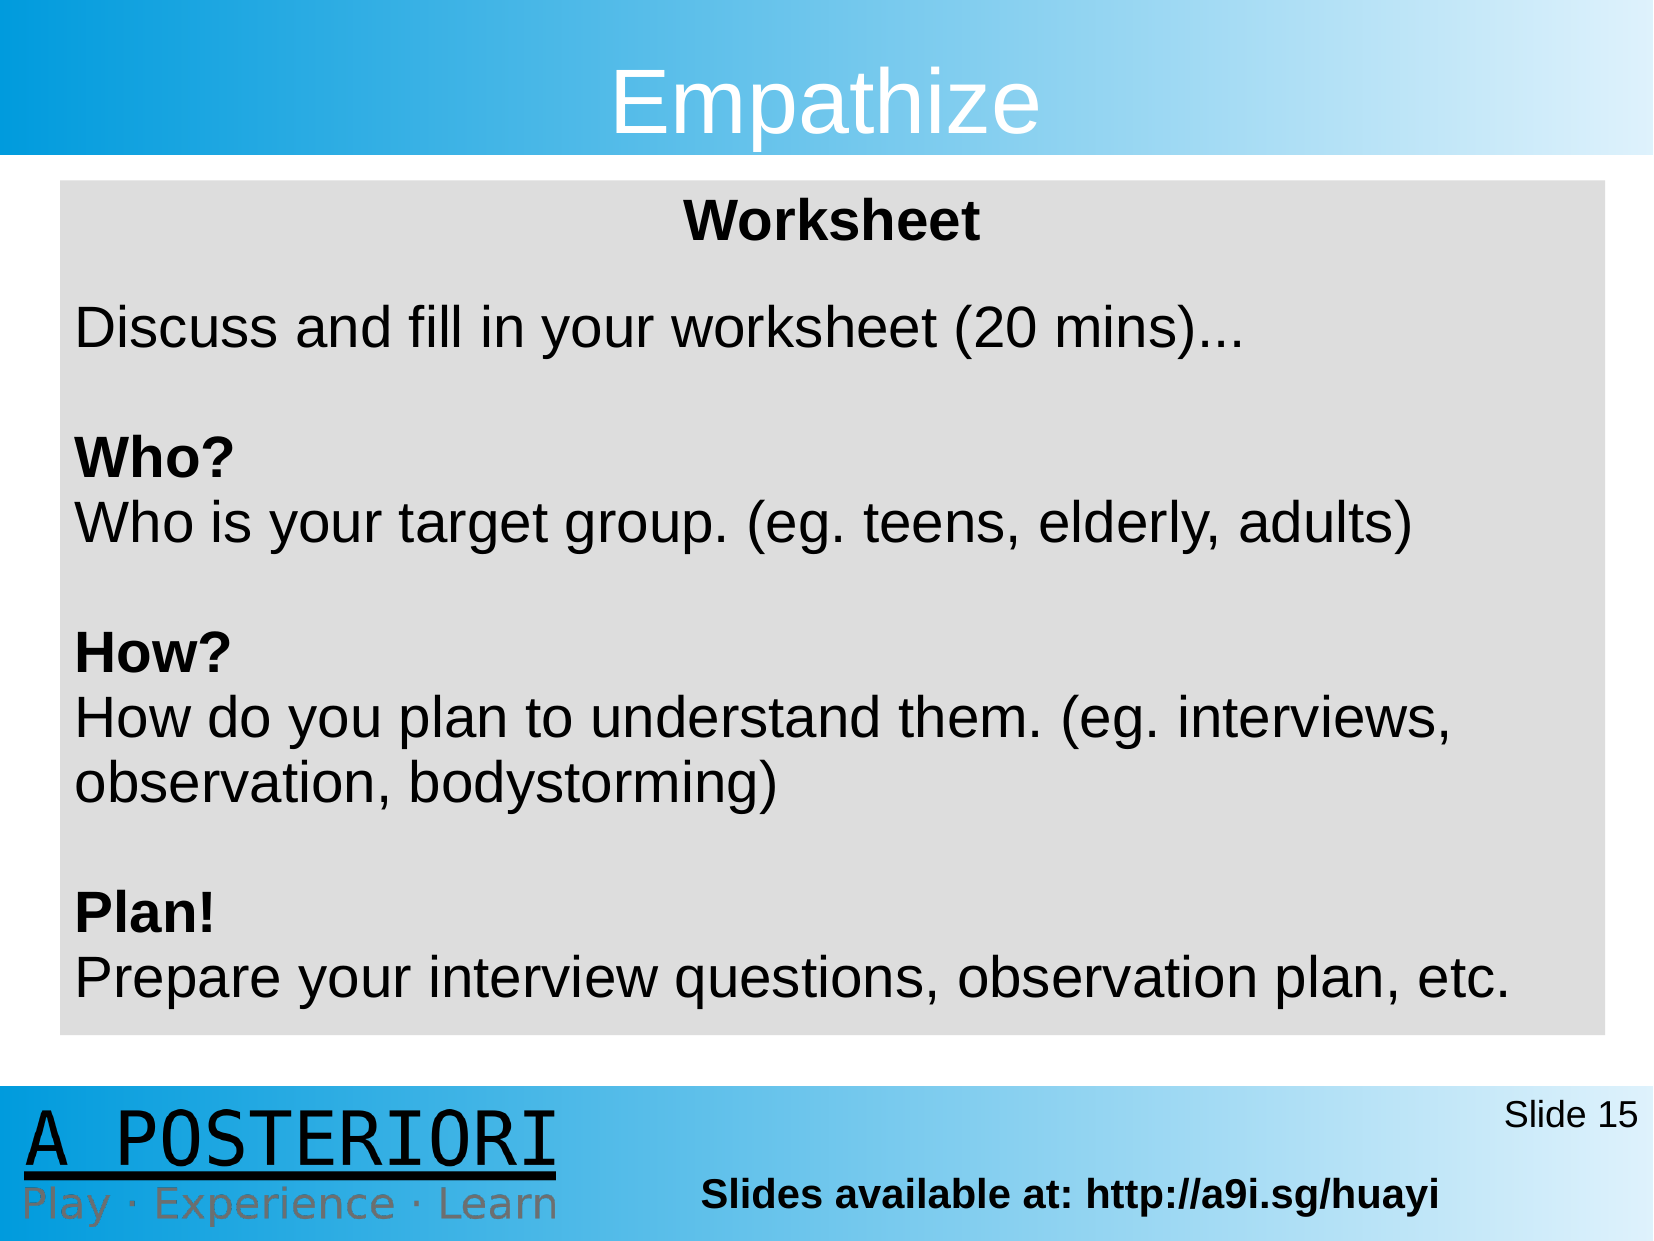

# Empathize
Worksheet
Discuss and fill in your worksheet (20 mins)...
Who?
Who is your target group. (eg. teens, elderly, adults)
How?
How do you plan to understand them. (eg. interviews, observation, bodystorming)
Plan!
Prepare your interview questions, observation plan, etc.